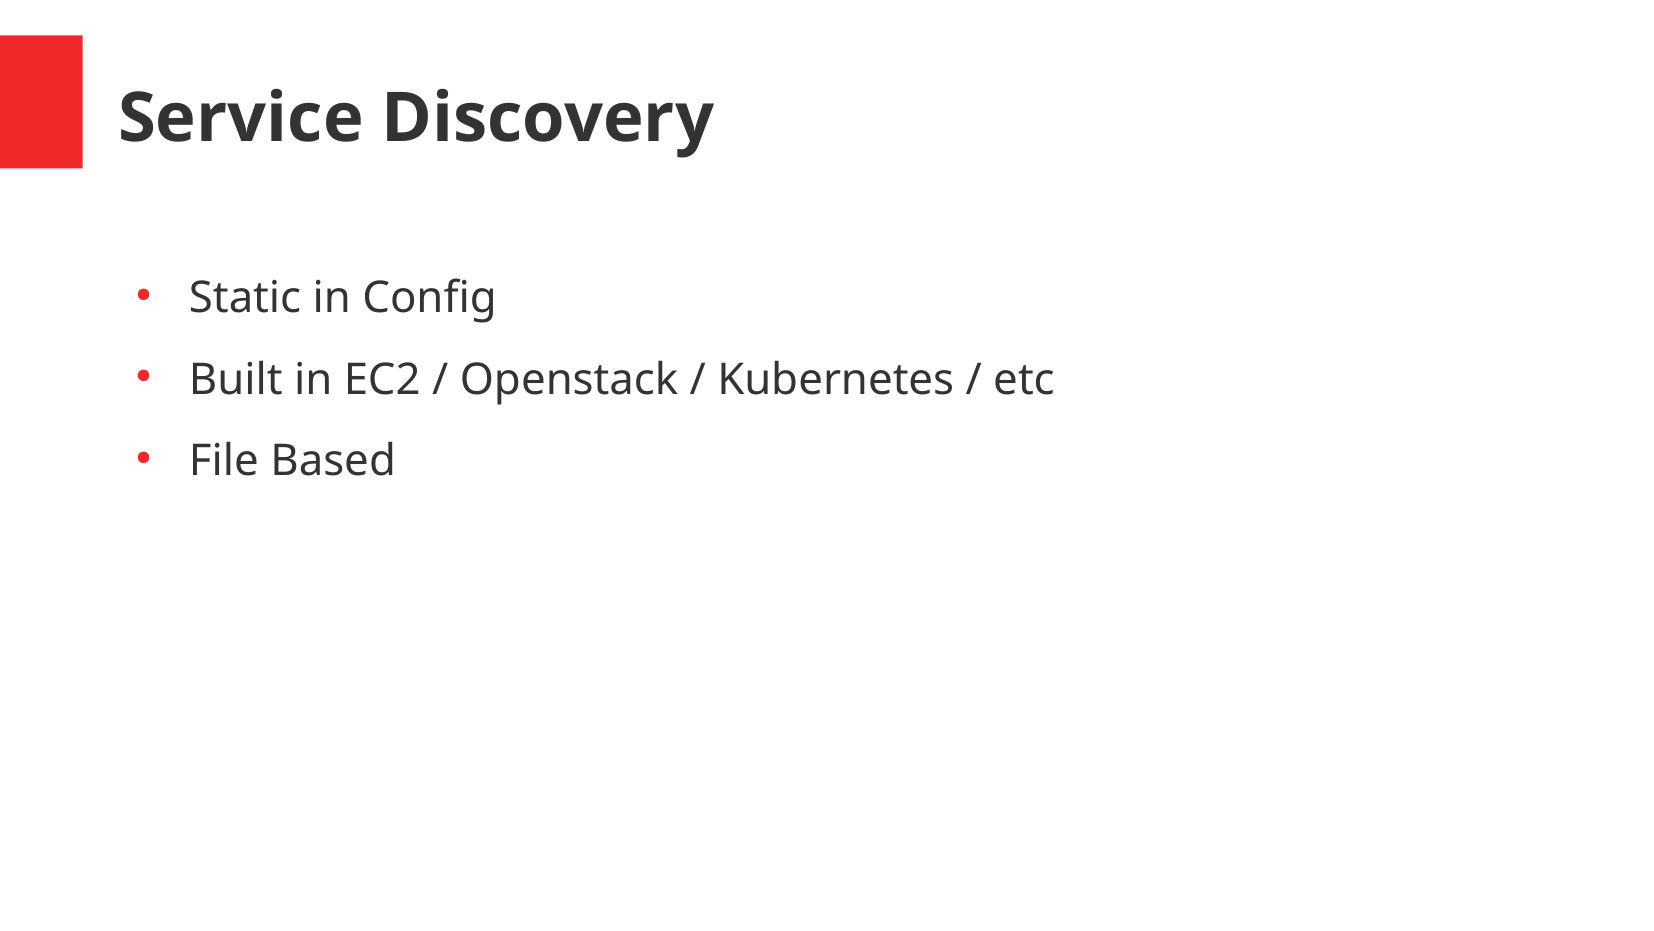

# Service Discovery
Static in Config
Built in EC2 / Openstack / Kubernetes / etc
File Based